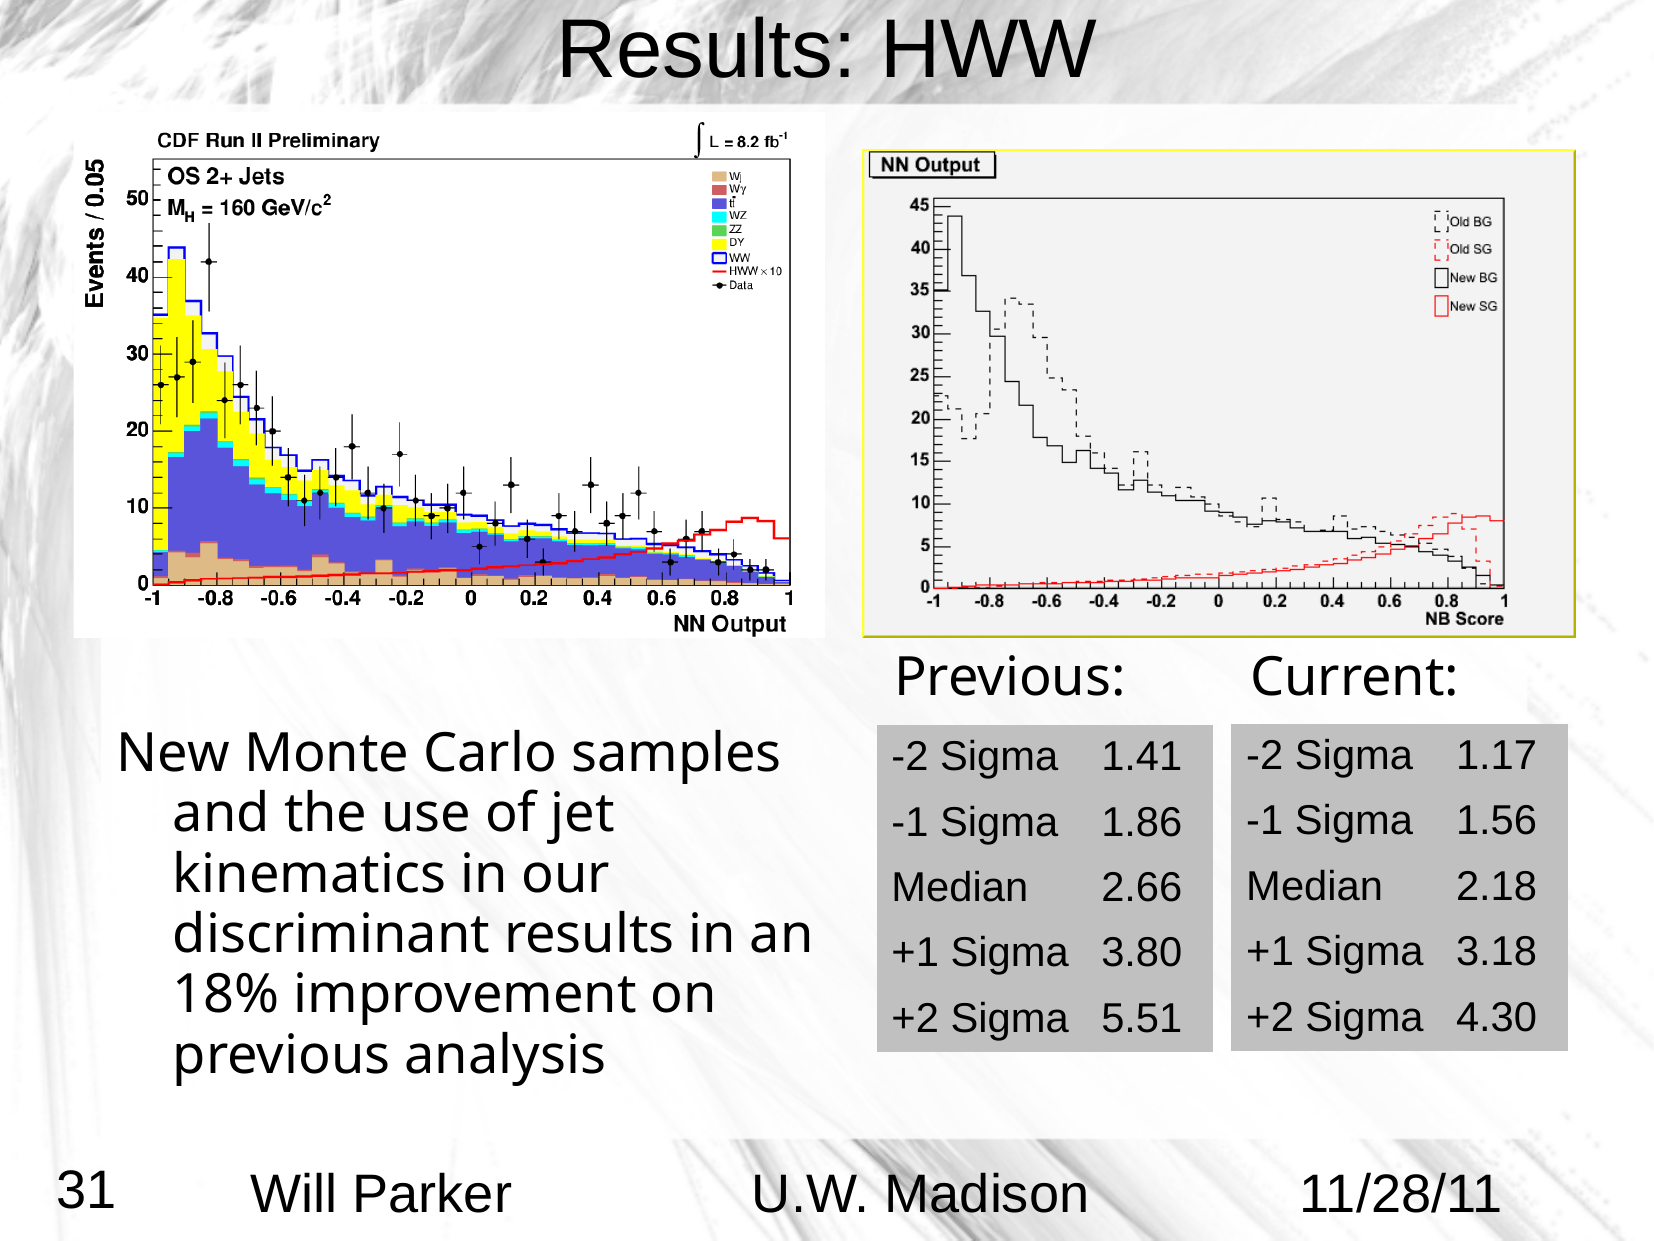

Results: HWW
Previous:
Current:
New Monte Carlo samples and the use of jet kinematics in our discriminant results in an 18% improvement on previous analysis
| -2 Sigma | 1.17 |
| --- | --- |
| -1 Sigma | 1.56 |
| Median | 2.18 |
| +1 Sigma | 3.18 |
| +2 Sigma | 4.30 |
| -2 Sigma | 1.41 |
| --- | --- |
| -1 Sigma | 1.86 |
| Median | 2.66 |
| +1 Sigma | 3.80 |
| +2 Sigma | 5.51 |
# 31
 Will Parker U.W. Madison 11/28/11